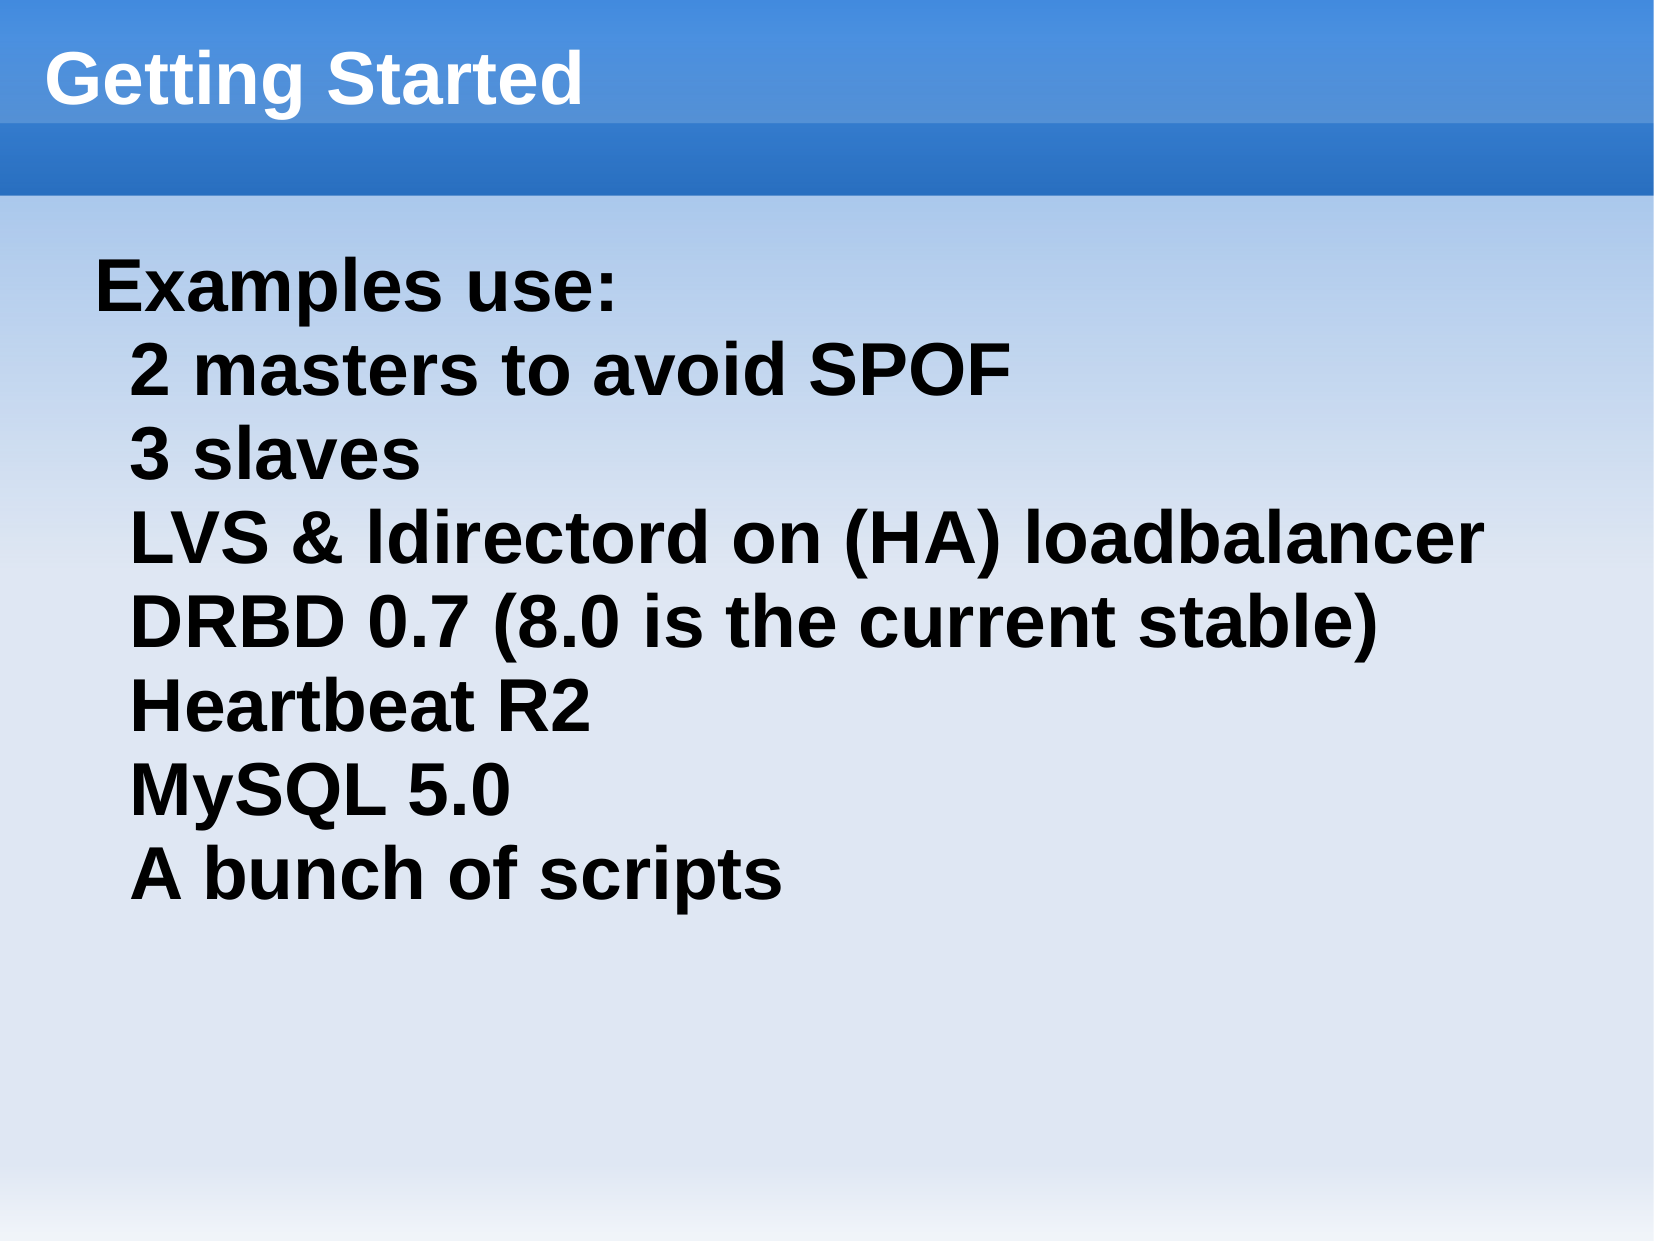

Getting Started
 Examples use:
 2 masters to avoid SPOF
 3 slaves
 LVS & ldirectord on (HA) loadbalancer
 DRBD 0.7 (8.0 is the current stable)
 Heartbeat R2
 MySQL 5.0
 A bunch of scripts